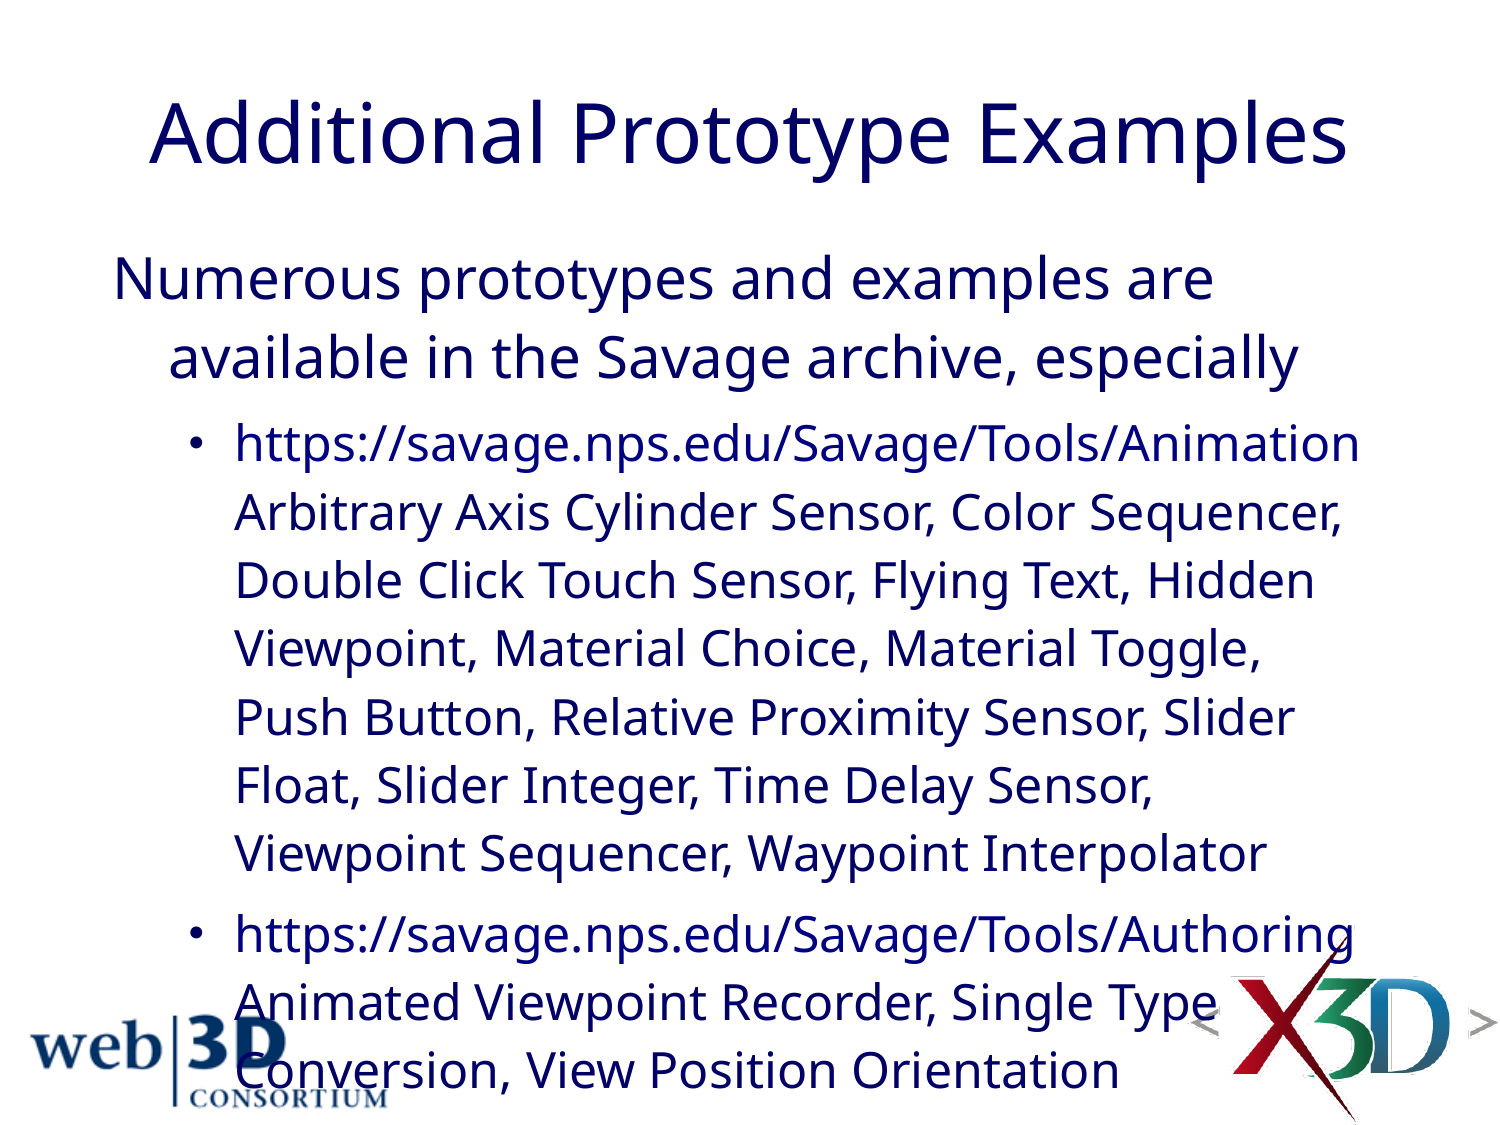

# Additional Prototype Examples
Numerous prototypes and examples are available in the Savage archive, especially
https://savage.nps.edu/Savage/Tools/Animation Arbitrary Axis Cylinder Sensor, Color Sequencer, Double Click Touch Sensor, Flying Text, Hidden Viewpoint, Material Choice, Material Toggle, Push Button, Relative Proximity Sensor, Slider Float, Slider Integer, Time Delay Sensor, Viewpoint Sequencer, Waypoint Interpolator
https://savage.nps.edu/Savage/Tools/Authoring Animated Viewpoint Recorder, Single Type Conversion, View Position Orientation